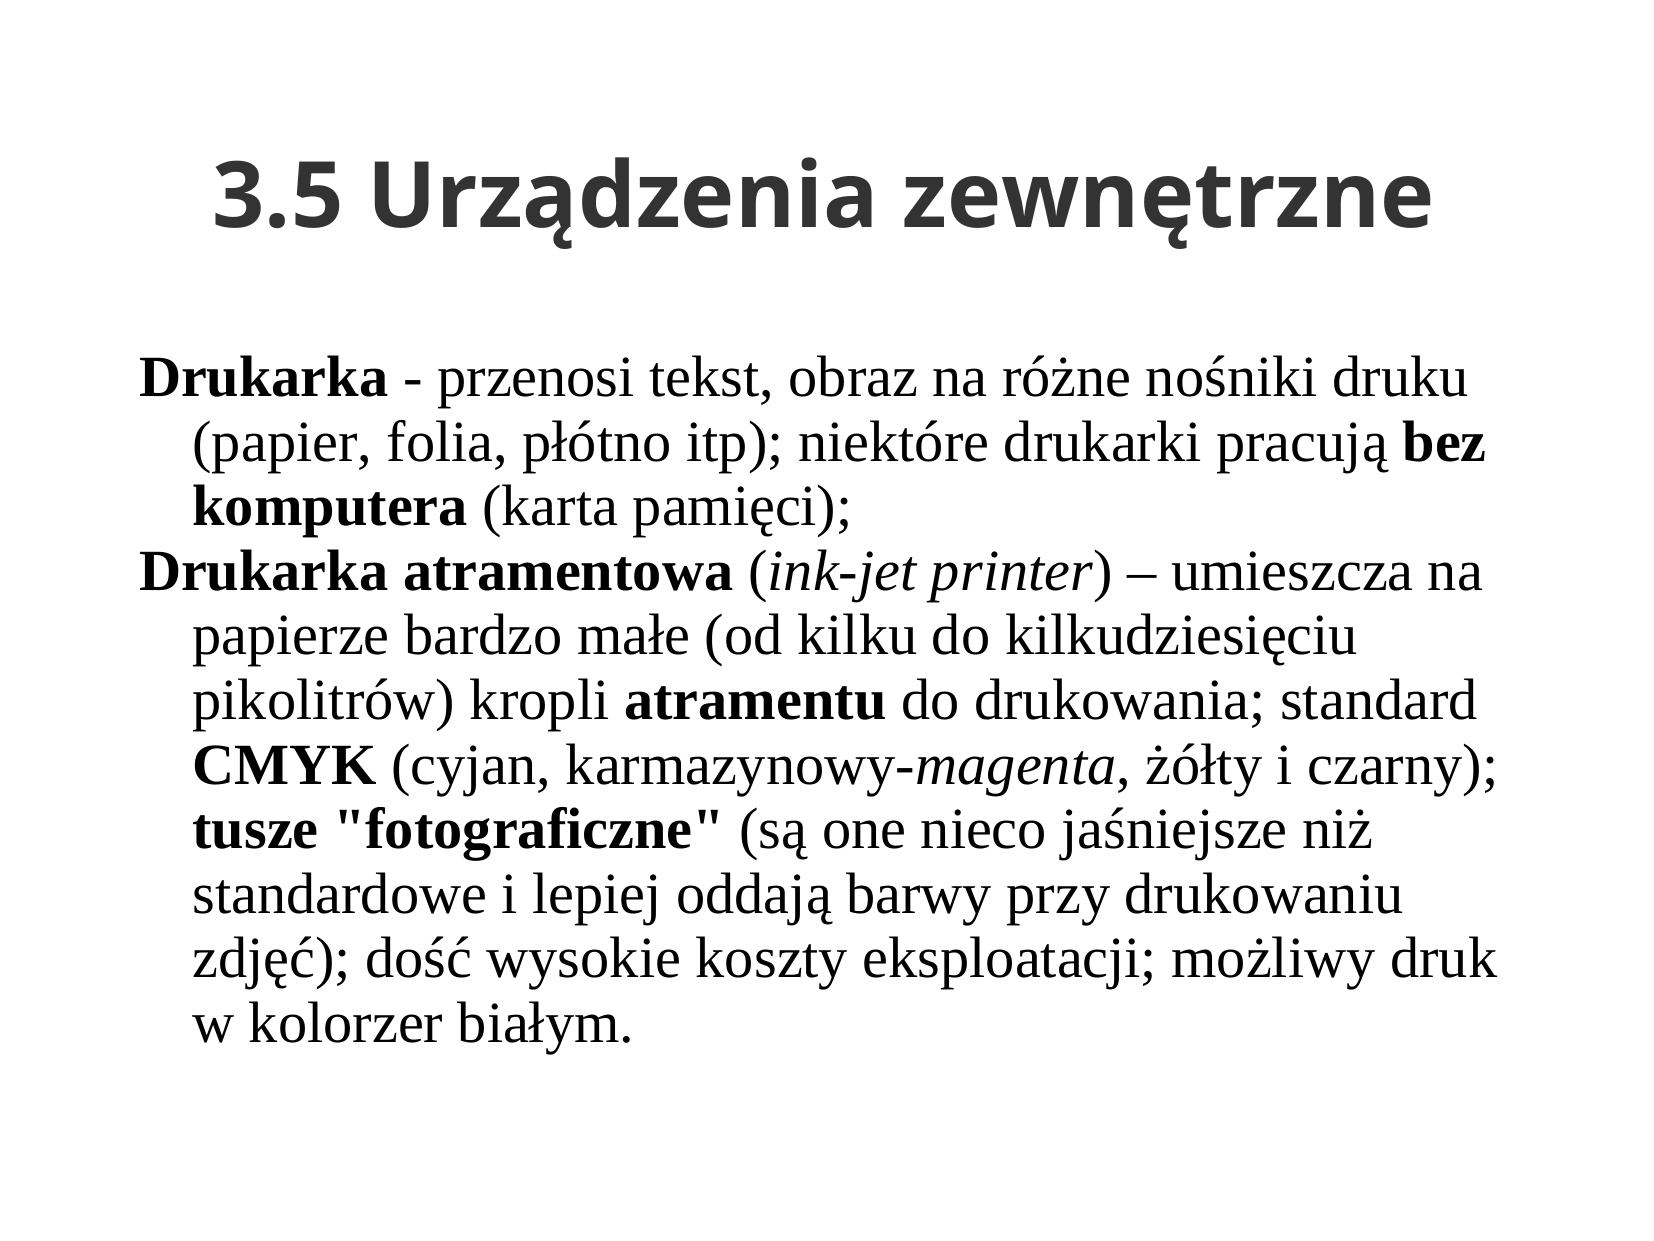

# 3.5 Urządzenia zewnętrzne
Drukarka - przenosi tekst, obraz na różne nośniki druku (papier, folia, płótno itp); niektóre drukarki pracują bez komputera (karta pamięci);
Drukarka atramentowa (ink-jet printer) – umieszcza na papierze bardzo małe (od kilku do kilkudziesięciu pikolitrów) kropli atramentu do drukowania; standard CMYK (cyjan, karmazynowy-magenta, żółty i czarny); tusze "fotograficzne" (są one nieco jaśniejsze niż standardowe i lepiej oddają barwy przy drukowaniu zdjęć); dość wysokie koszty eksploatacji; możliwy druk w kolorzer białym.